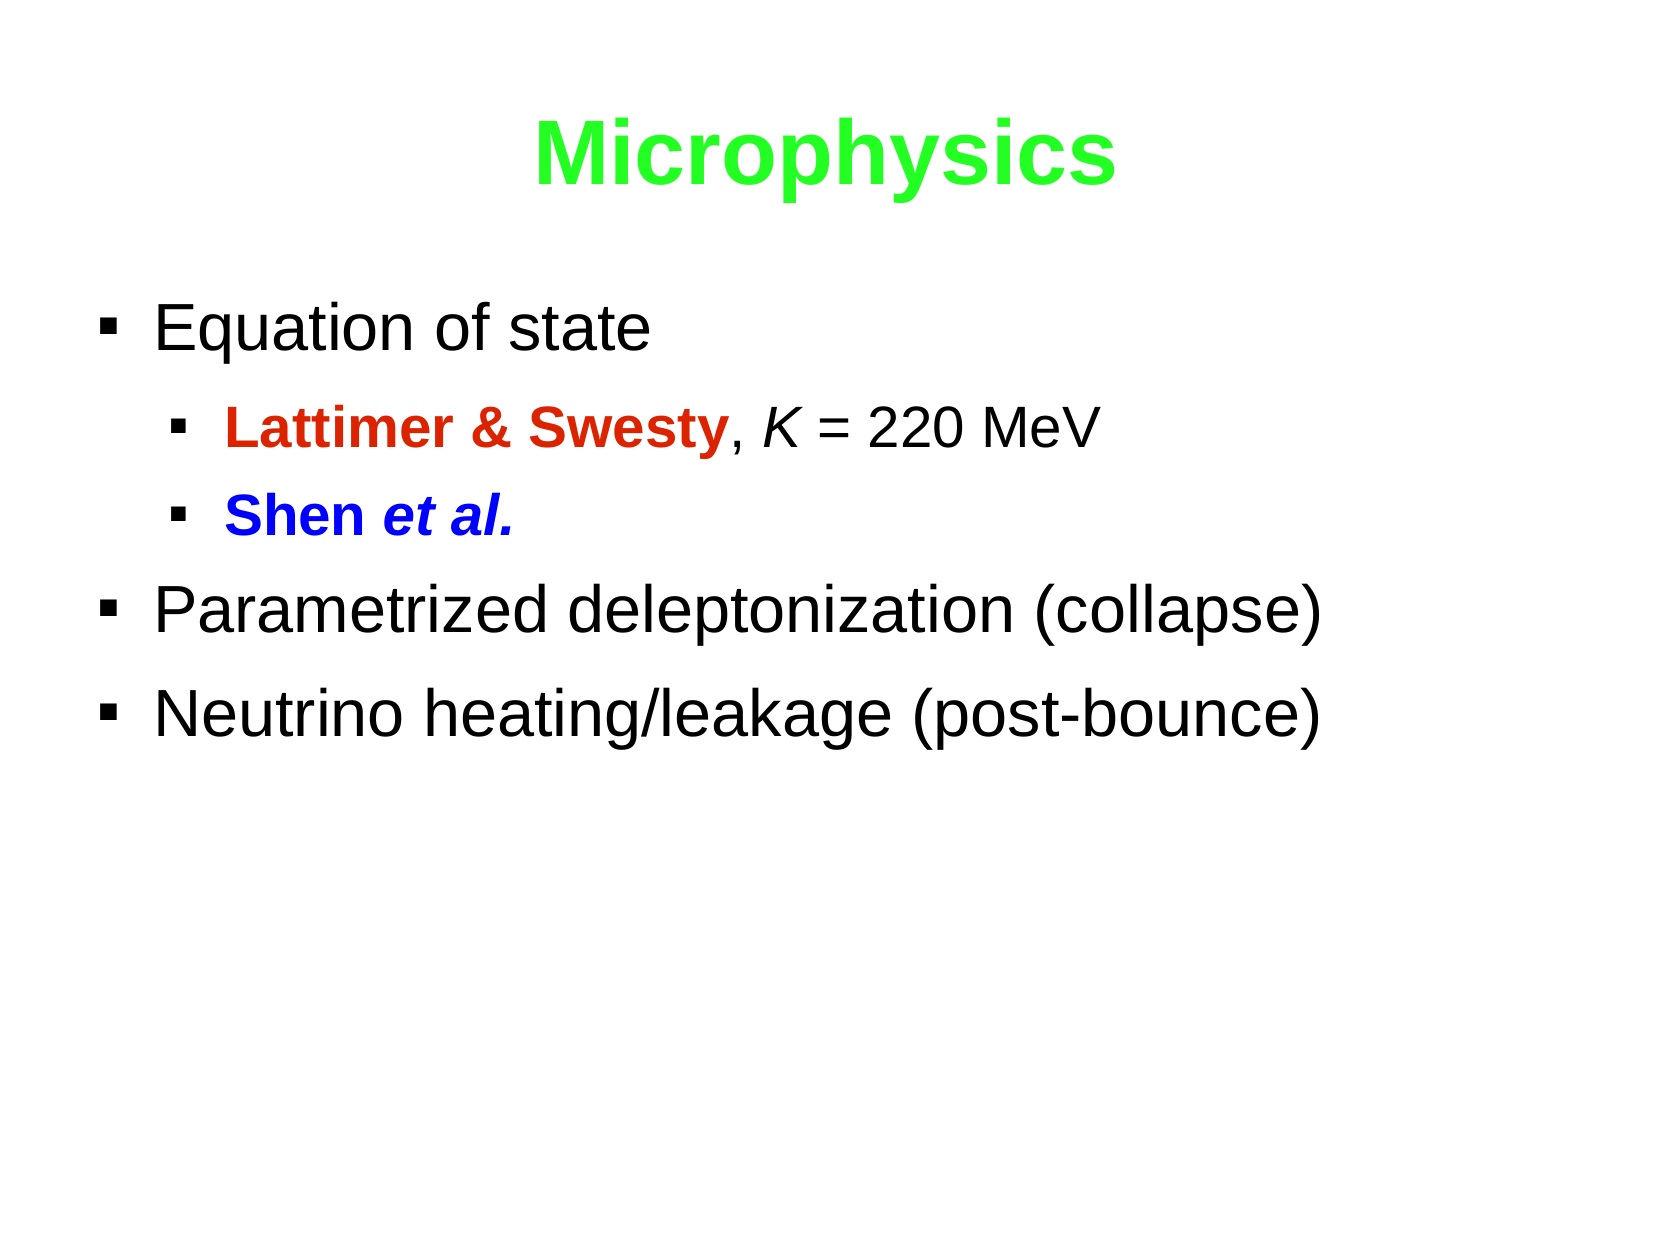

# Microphysics
Equation of state
Lattimer & Swesty, K = 220 MeV
Shen et al.
Parametrized deleptonization (collapse)
Neutrino heating/leakage (post-bounce)